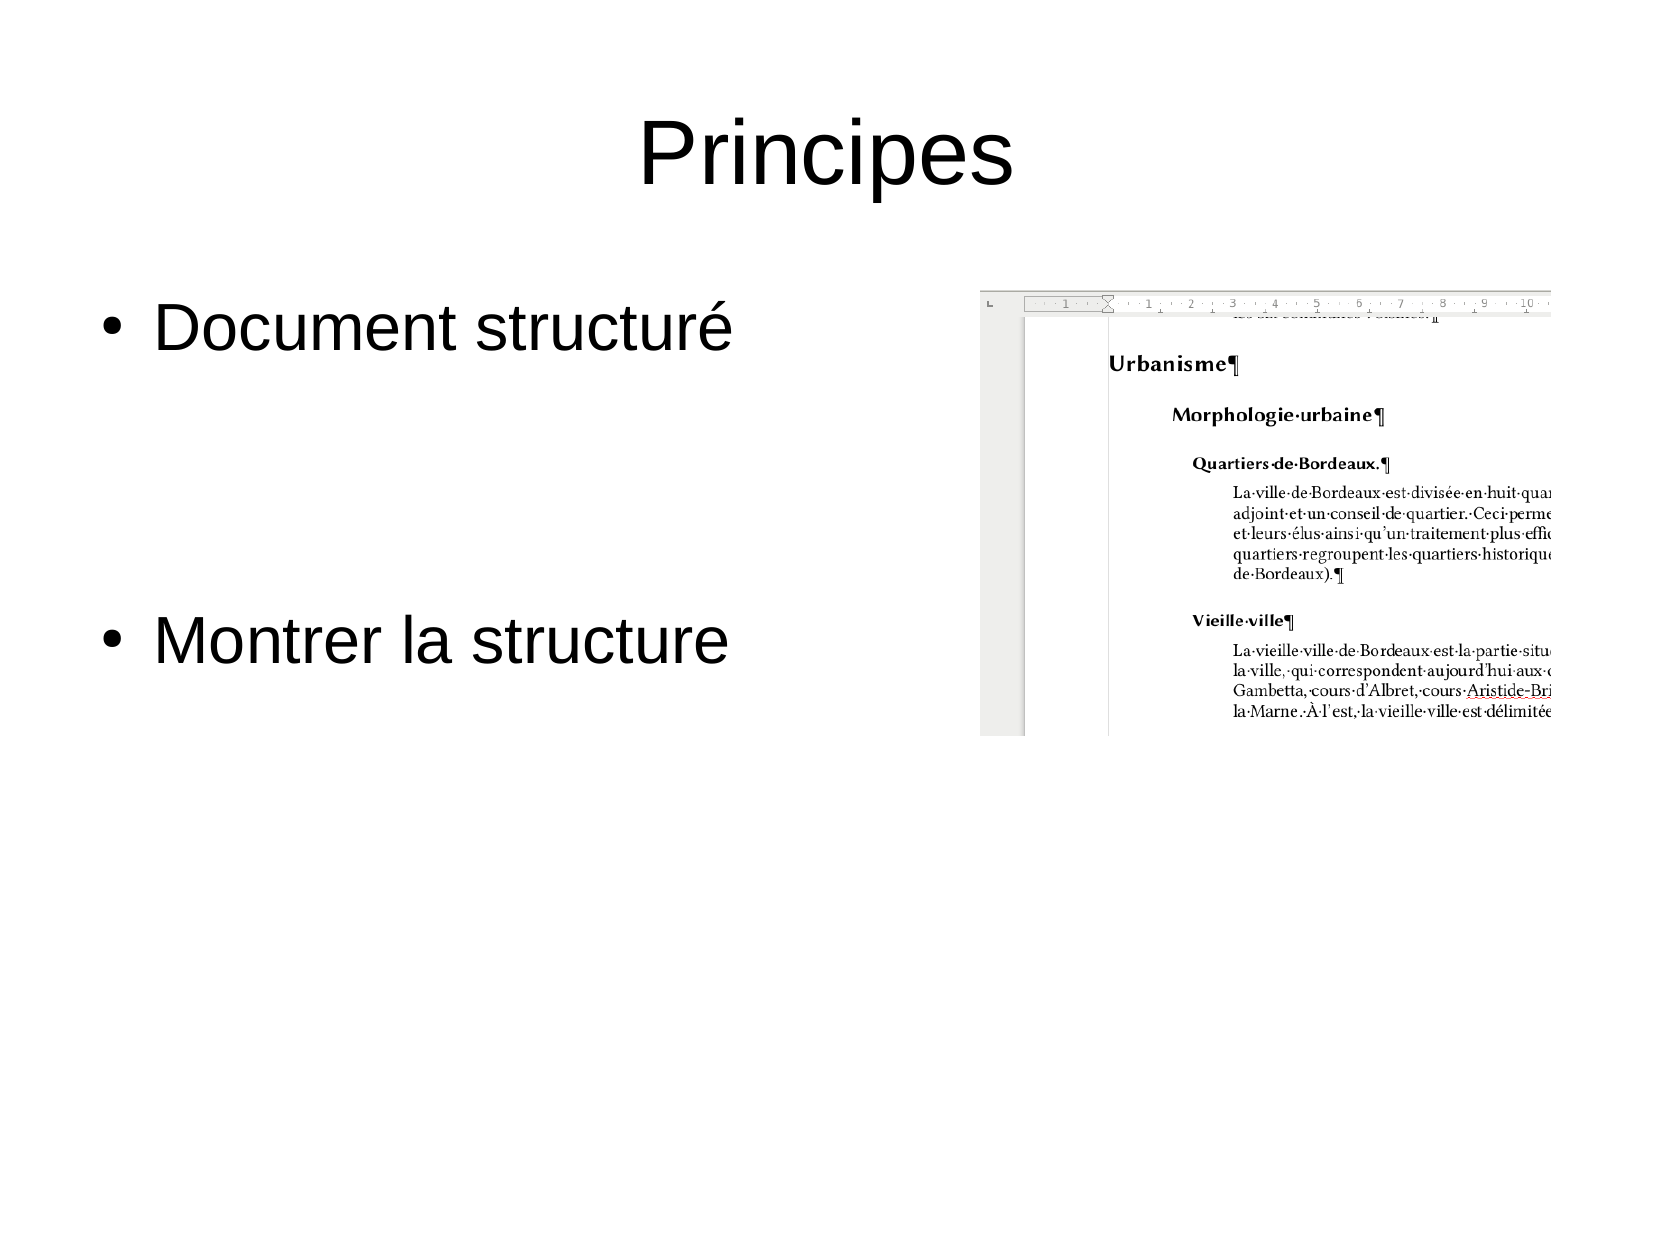

# Principes
Document structuré
Montrer la structure